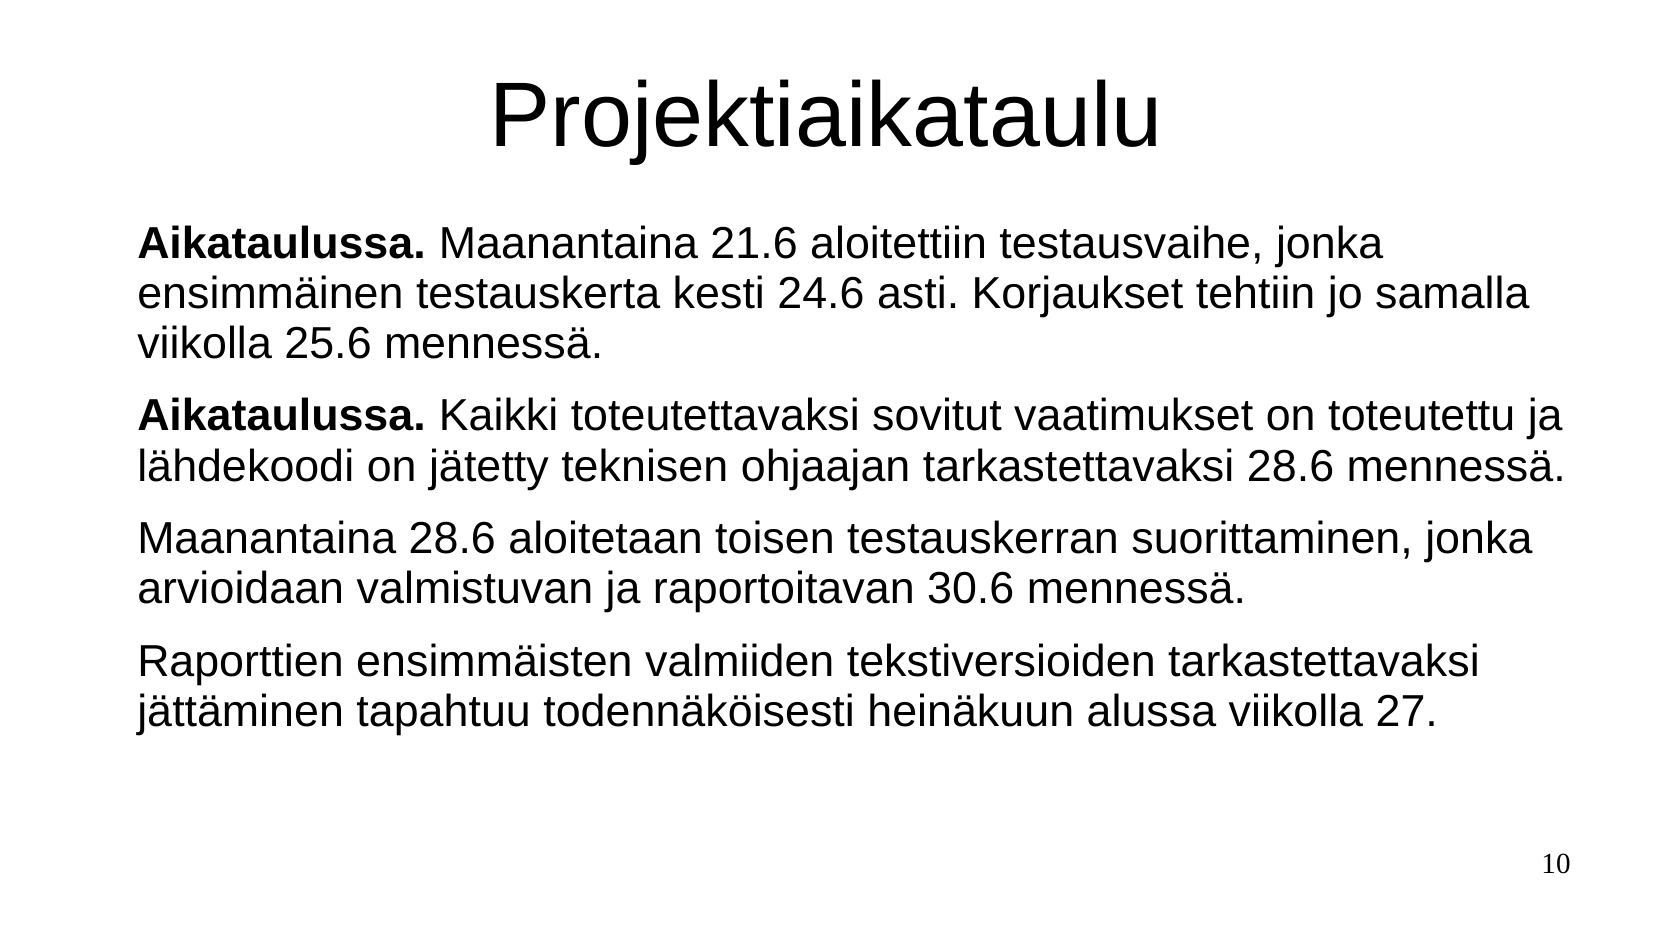

# Projektiaikataulu
Aikataulussa. Maanantaina 21.6 aloitettiin testausvaihe, jonka ensimmäinen testauskerta kesti 24.6 asti. Korjaukset tehtiin jo samalla viikolla 25.6 mennessä.
Aikataulussa. Kaikki toteutettavaksi sovitut vaatimukset on toteutettu ja lähdekoodi on jätetty teknisen ohjaajan tarkastettavaksi 28.6 mennessä.
Maanantaina 28.6 aloitetaan toisen testauskerran suorittaminen, jonka arvioidaan valmistuvan ja raportoitavan 30.6 mennessä.
Raporttien ensimmäisten valmiiden tekstiversioiden tarkastettavaksi jättäminen tapahtuu todennäköisesti heinäkuun alussa viikolla 27.
10